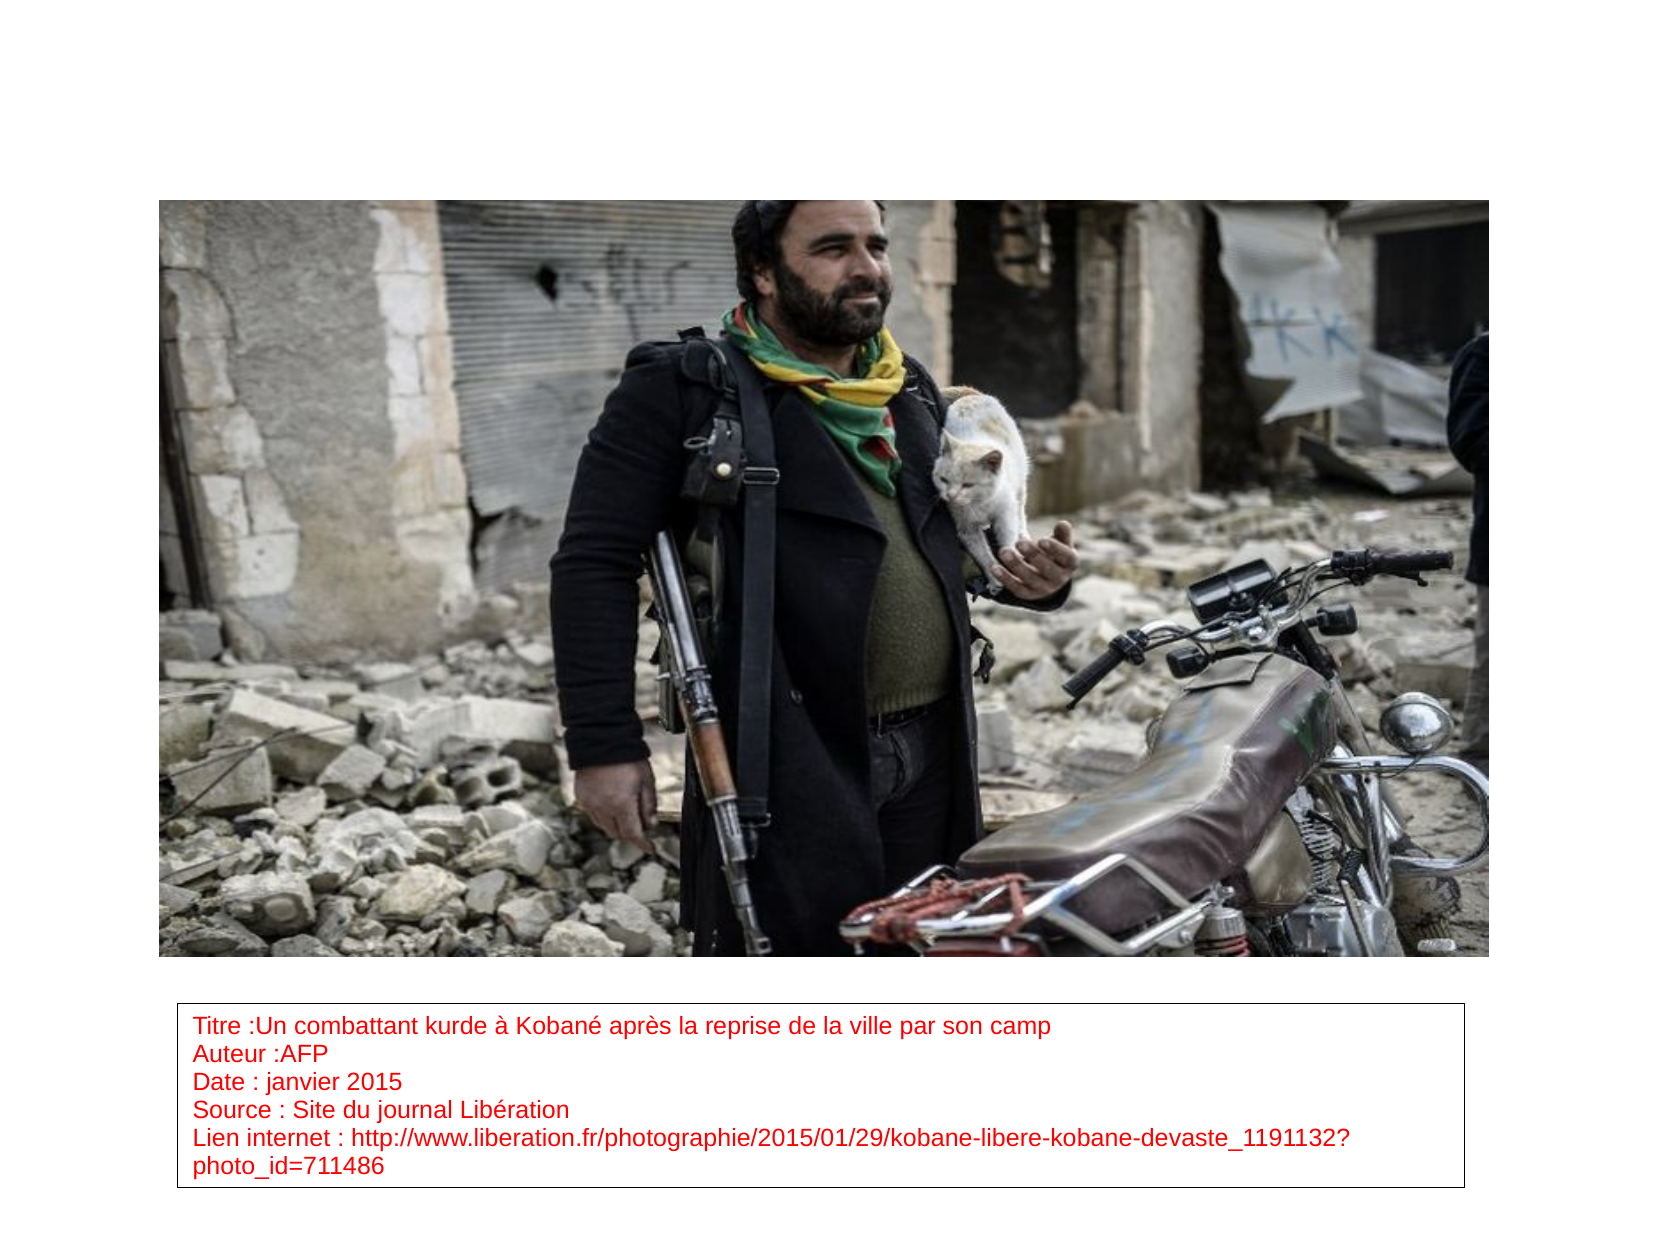

Titre :Un combattant kurde à Kobané après la reprise de la ville par son camp
Auteur :AFP
Date : janvier 2015
Source : Site du journal Libération
Lien internet : http://www.liberation.fr/photographie/2015/01/29/kobane-libere-kobane-devaste_1191132?photo_id=711486